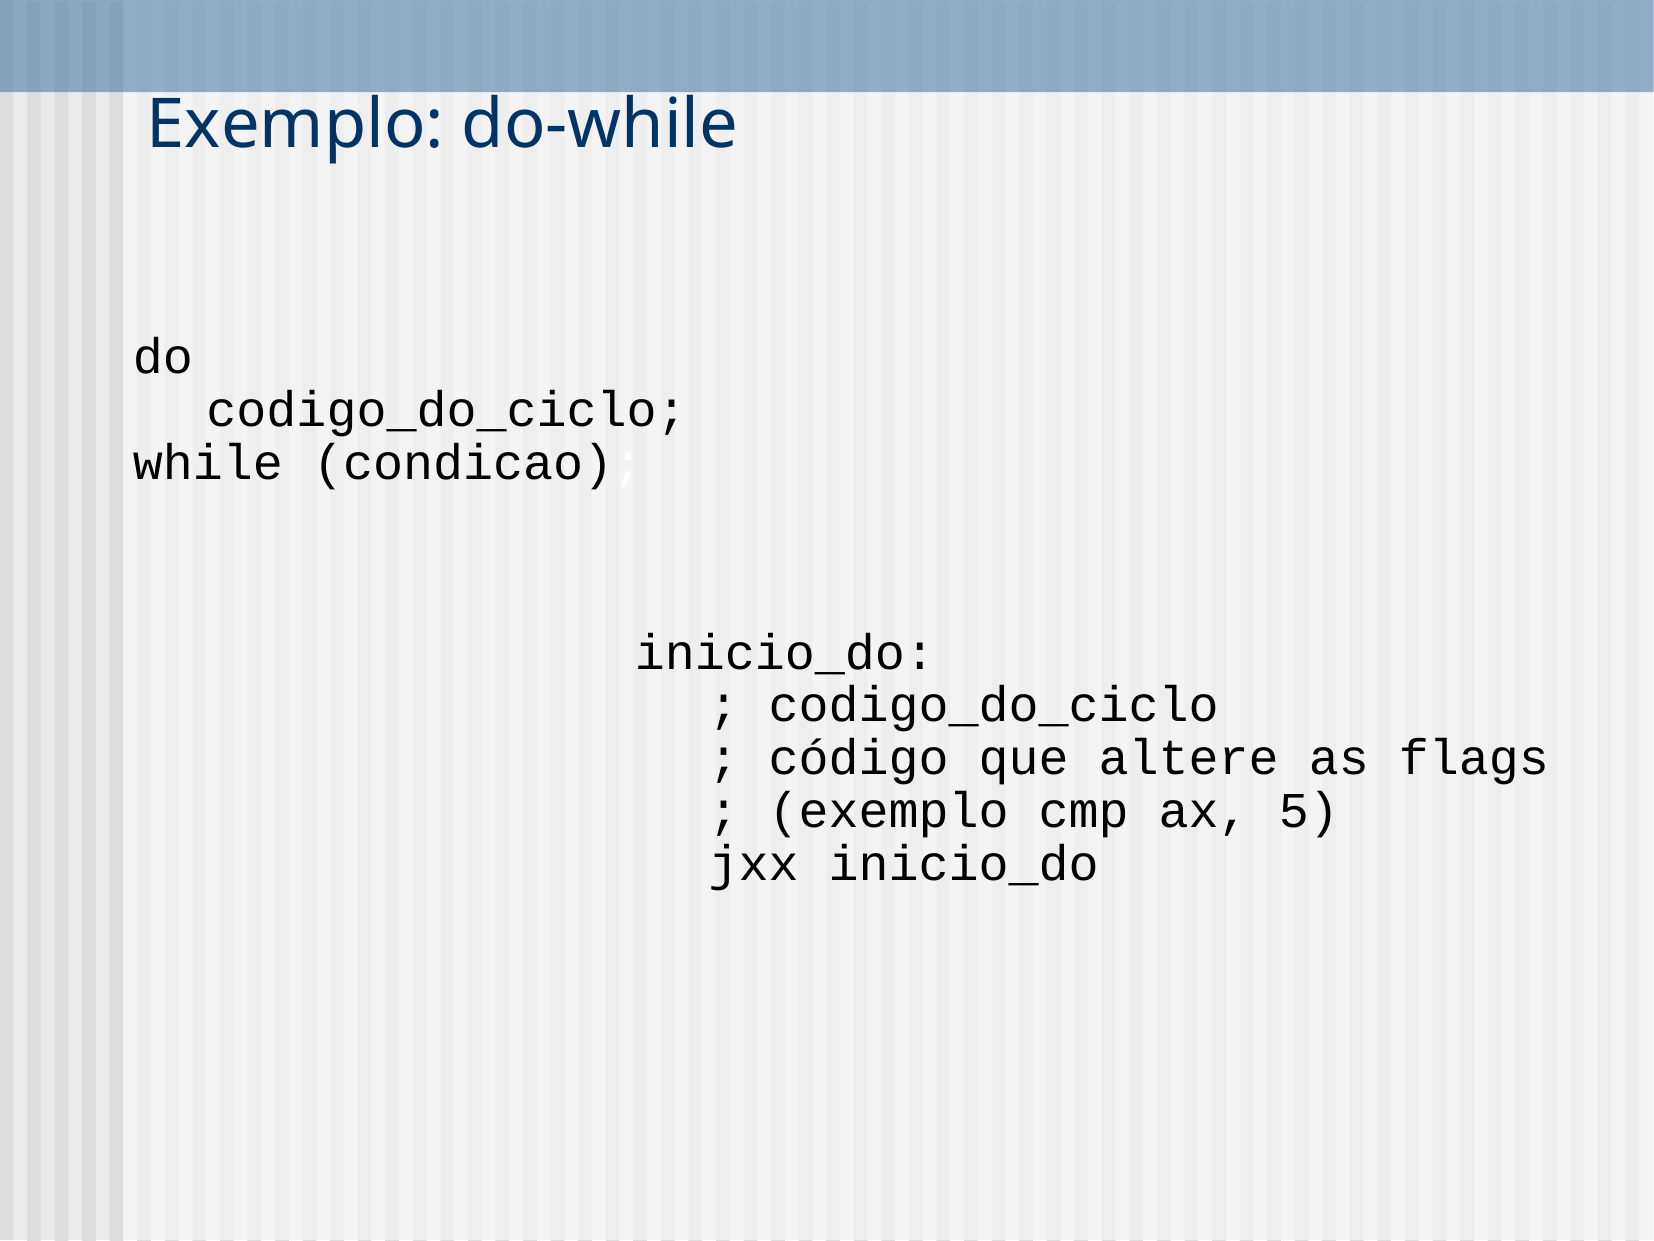

# Exemplo: do-while
do
	codigo_do_ciclo;
while (condicao);
inicio_do:
	; codigo_do_ciclo
	; código que altere as flags
	; (exemplo cmp ax, 5)
	jxx inicio_do